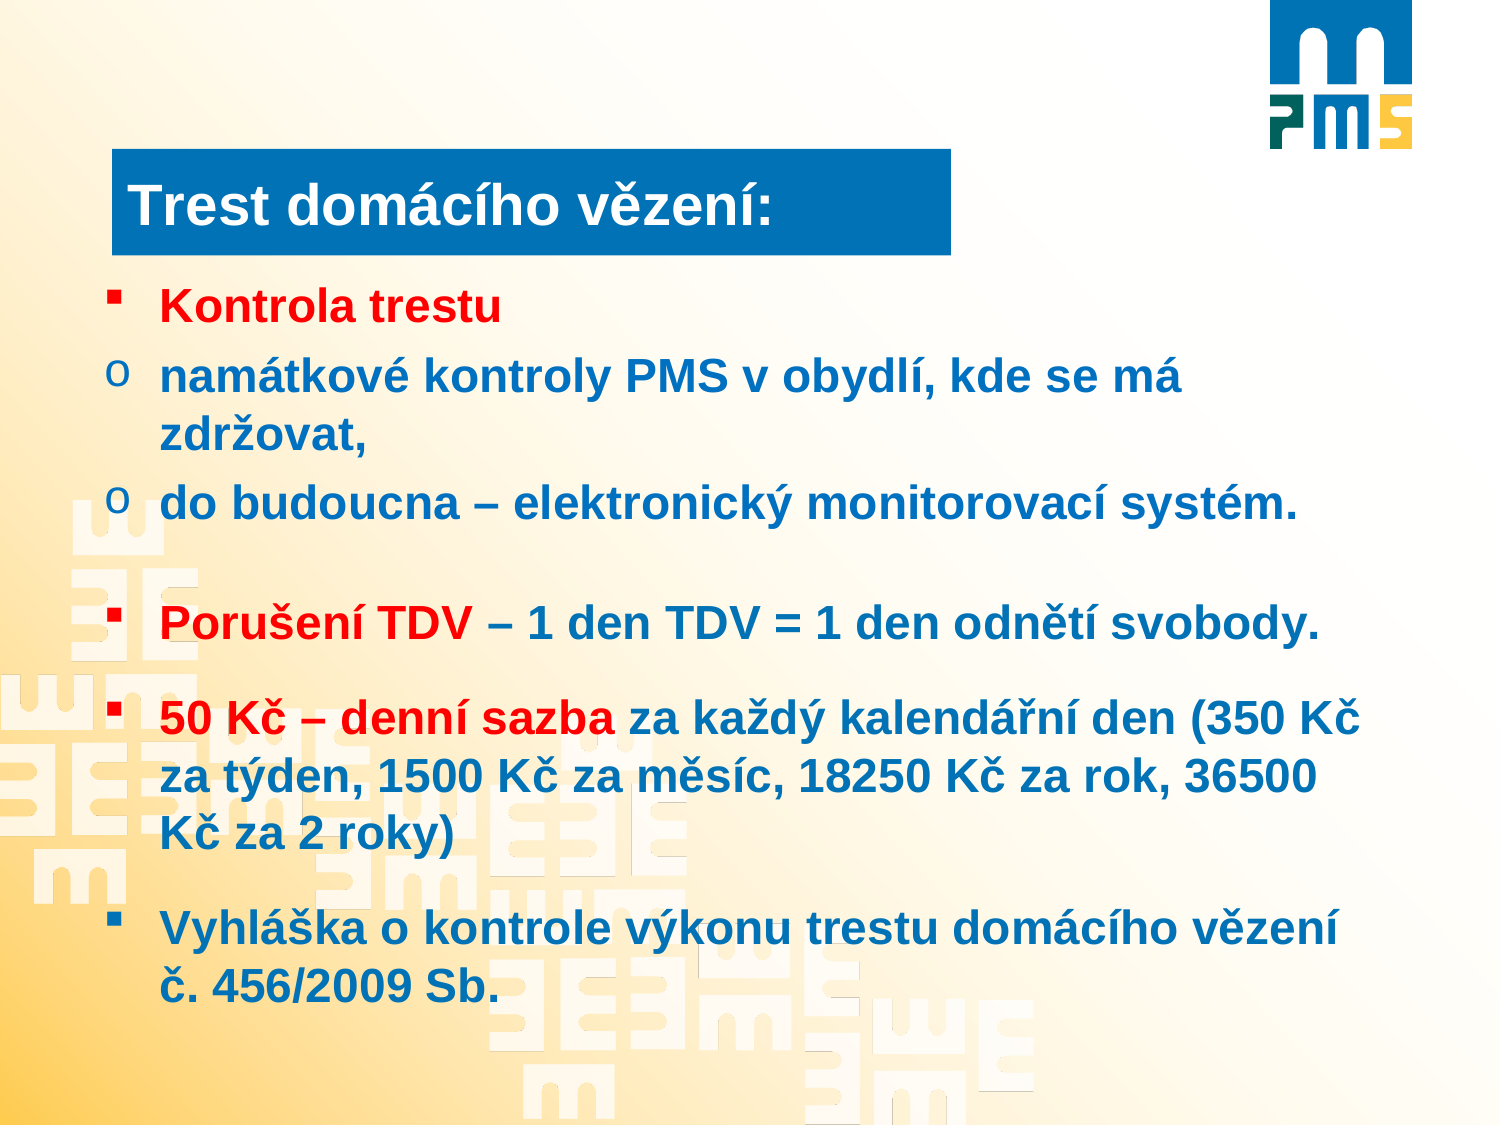

# Trest domácího vězení:
Kontrola trestu
namátkové kontroly PMS v obydlí, kde se má zdržovat,
do budoucna – elektronický monitorovací systém.
Porušení TDV – 1 den TDV = 1 den odnětí svobody.
50 Kč – denní sazba za každý kalendářní den (350 Kč za týden, 1500 Kč za měsíc, 18250 Kč za rok, 36500 Kč za 2 roky)
Vyhláška o kontrole výkonu trestu domácího vězení č. 456/2009 Sb.